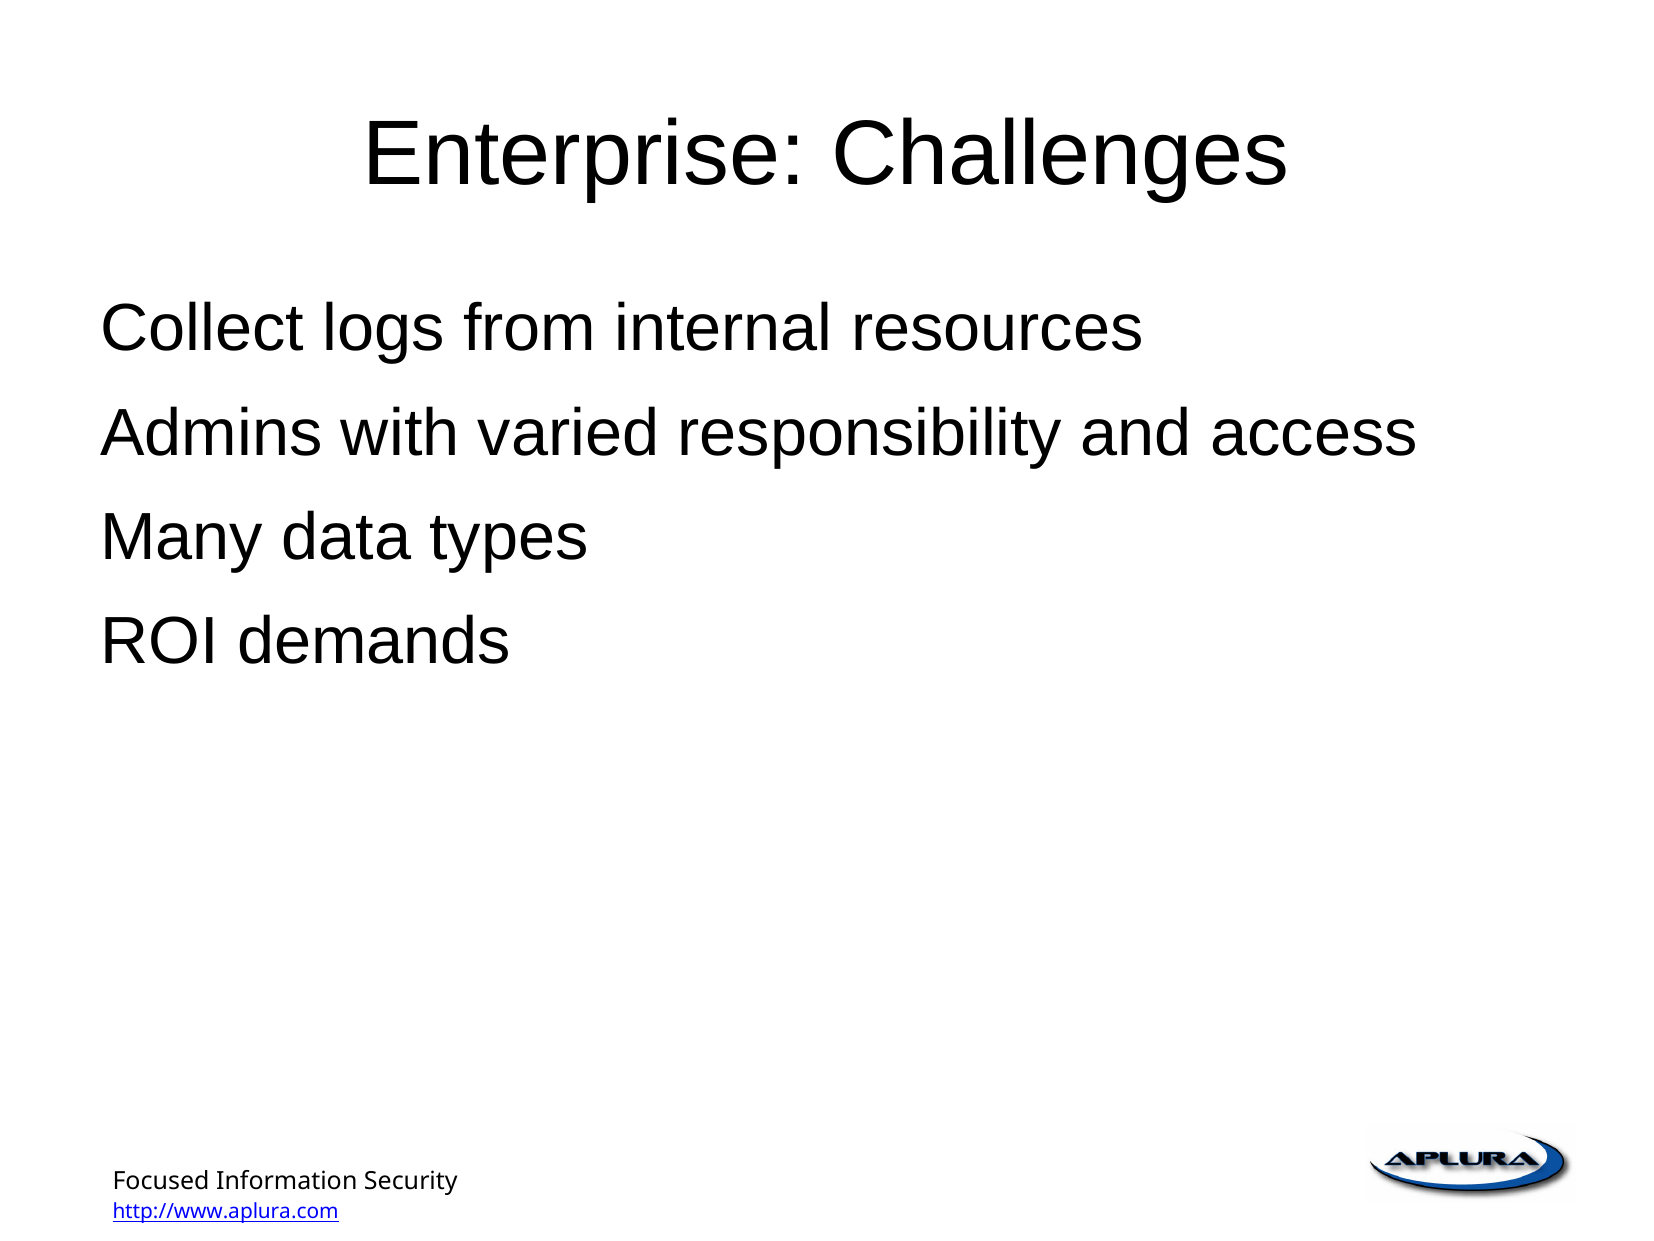

# Enterprise: Challenges
Collect logs from internal resources
Admins with varied responsibility and access
Many data types
ROI demands